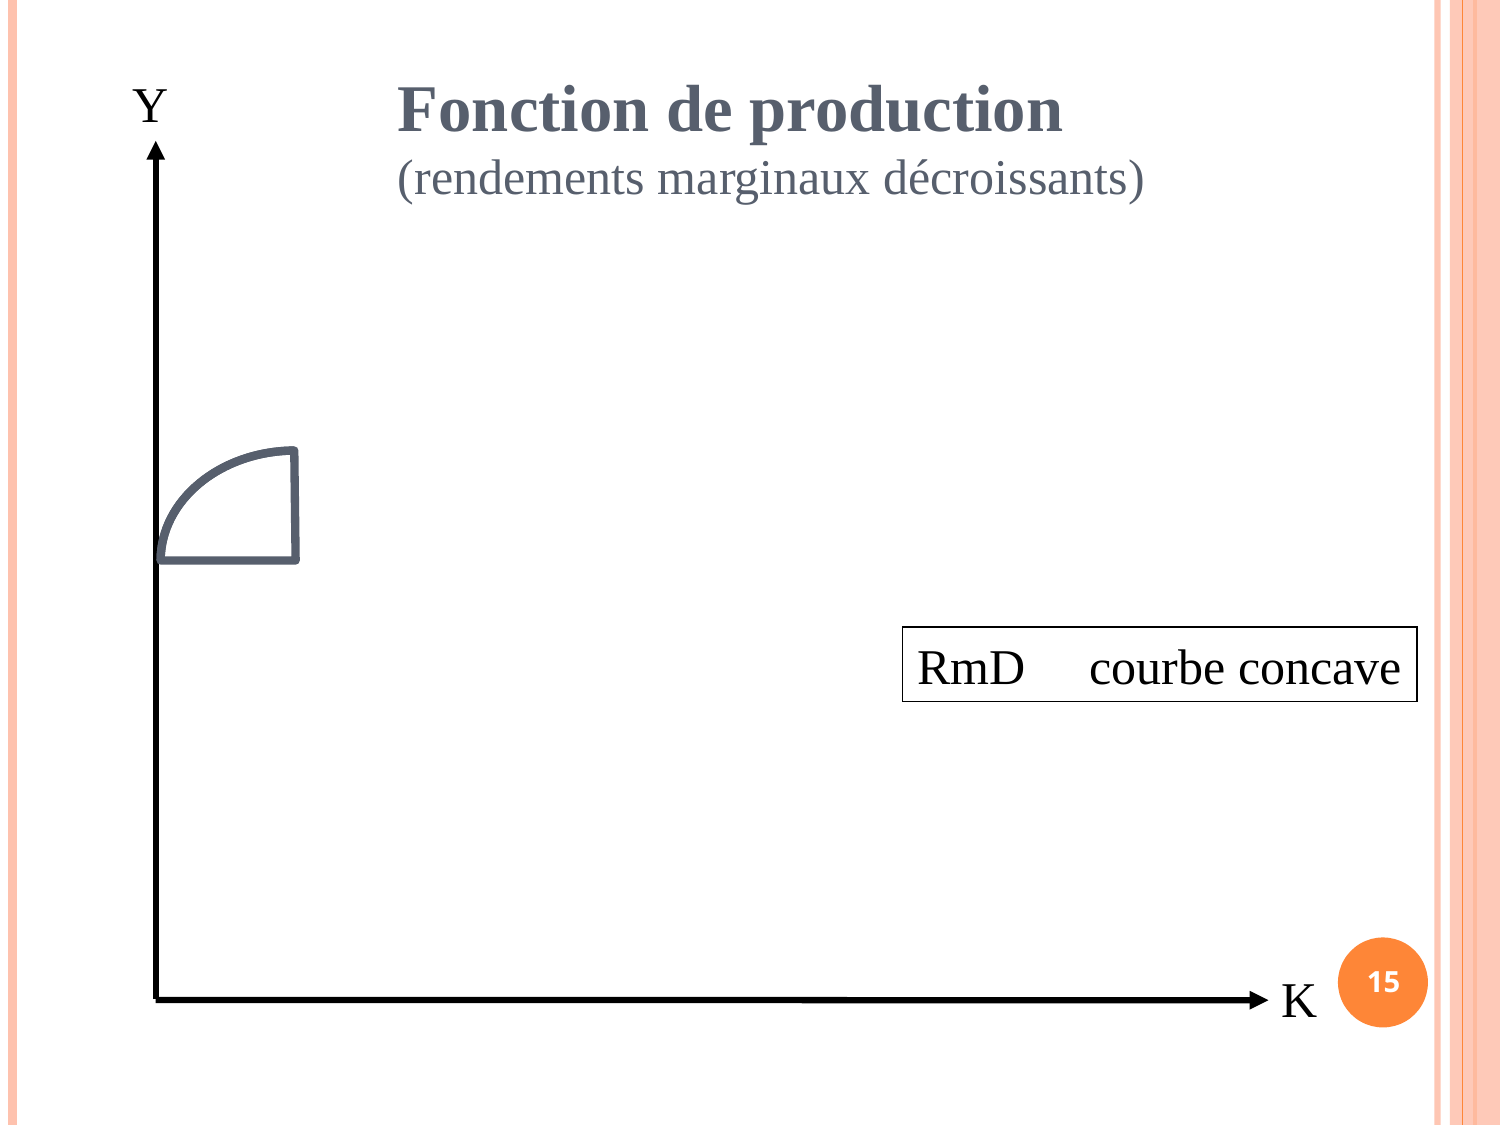

Fonction de production
(rendements marginaux décroissants)
Y
RmD  courbe concave
K